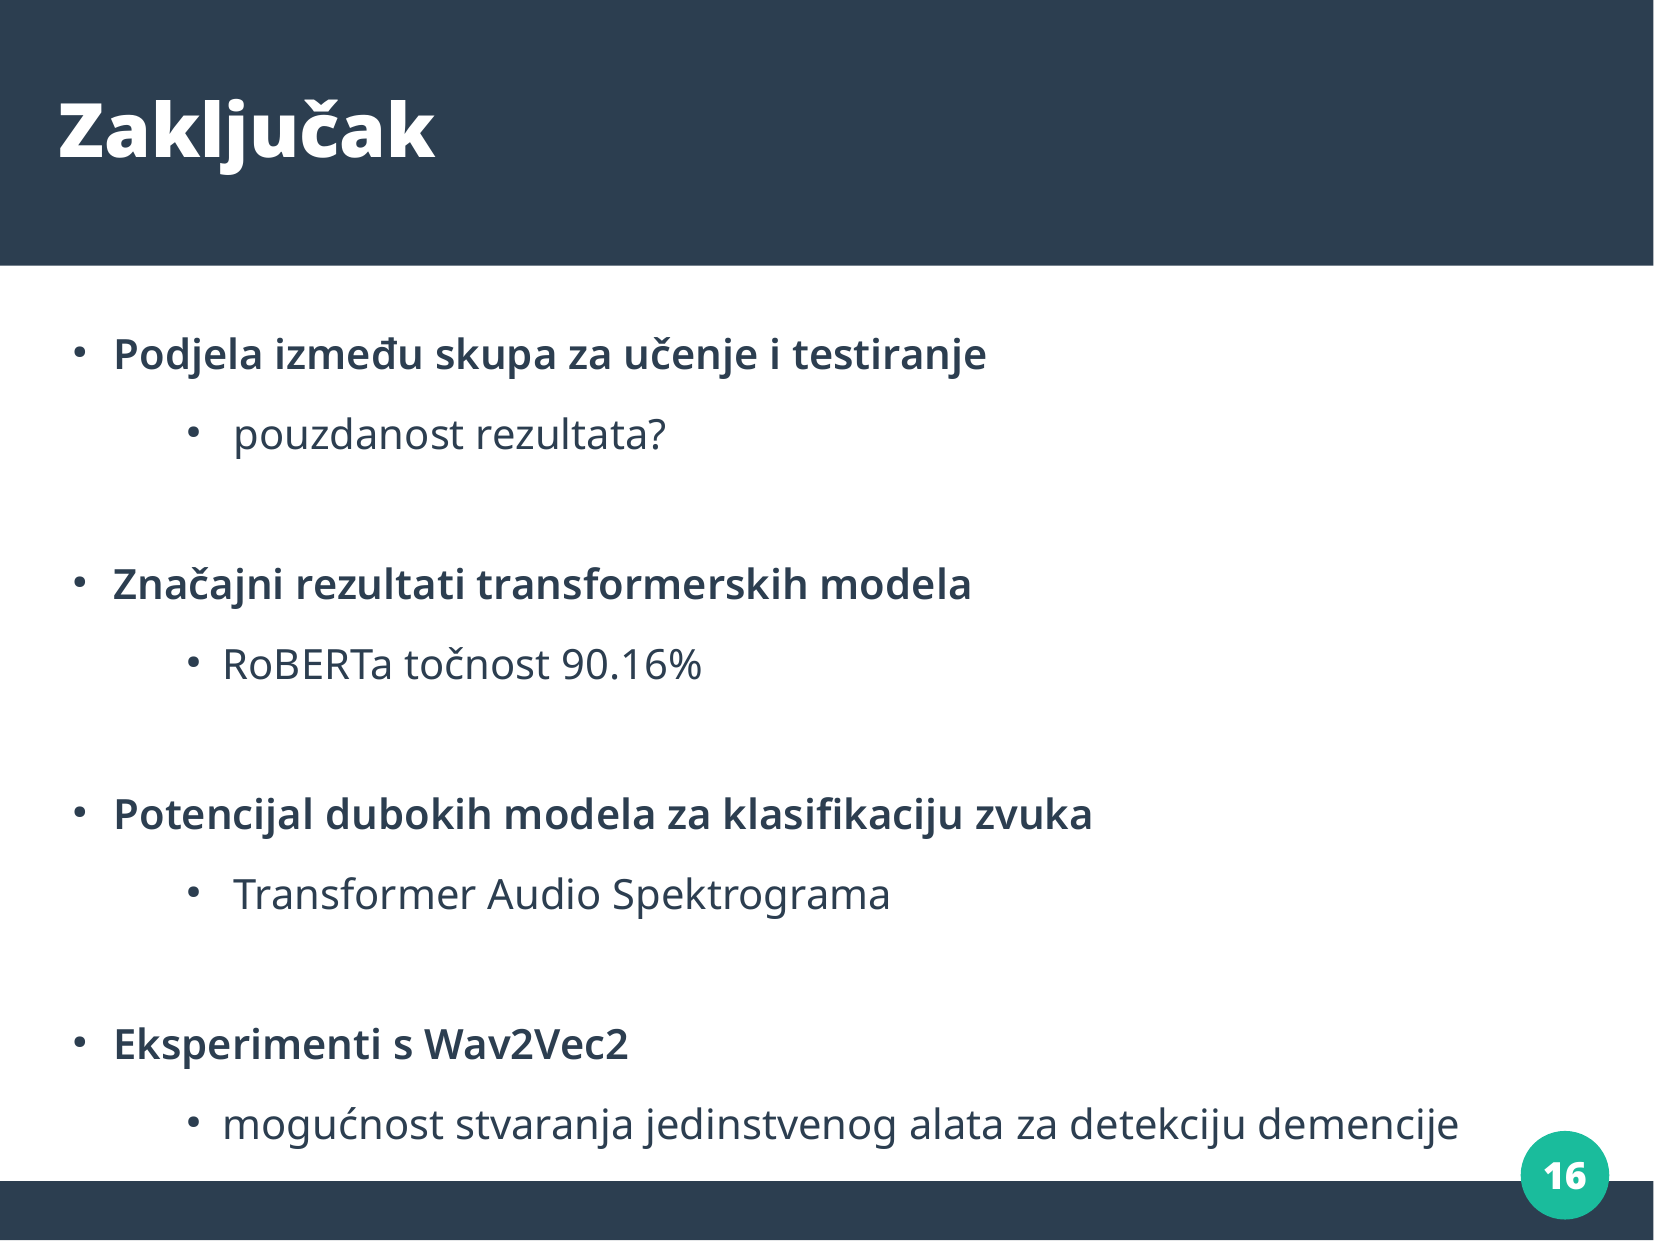

# Zaključak
Podjela između skupa za učenje i testiranje
 pouzdanost rezultata?
Značajni rezultati transformerskih modela
RoBERTa točnost 90.16%
Potencijal dubokih modela za klasifikaciju zvuka
 Transformer Audio Spektrograma
Eksperimenti s Wav2Vec2
mogućnost stvaranja jedinstvenog alata za detekciju demencije
16